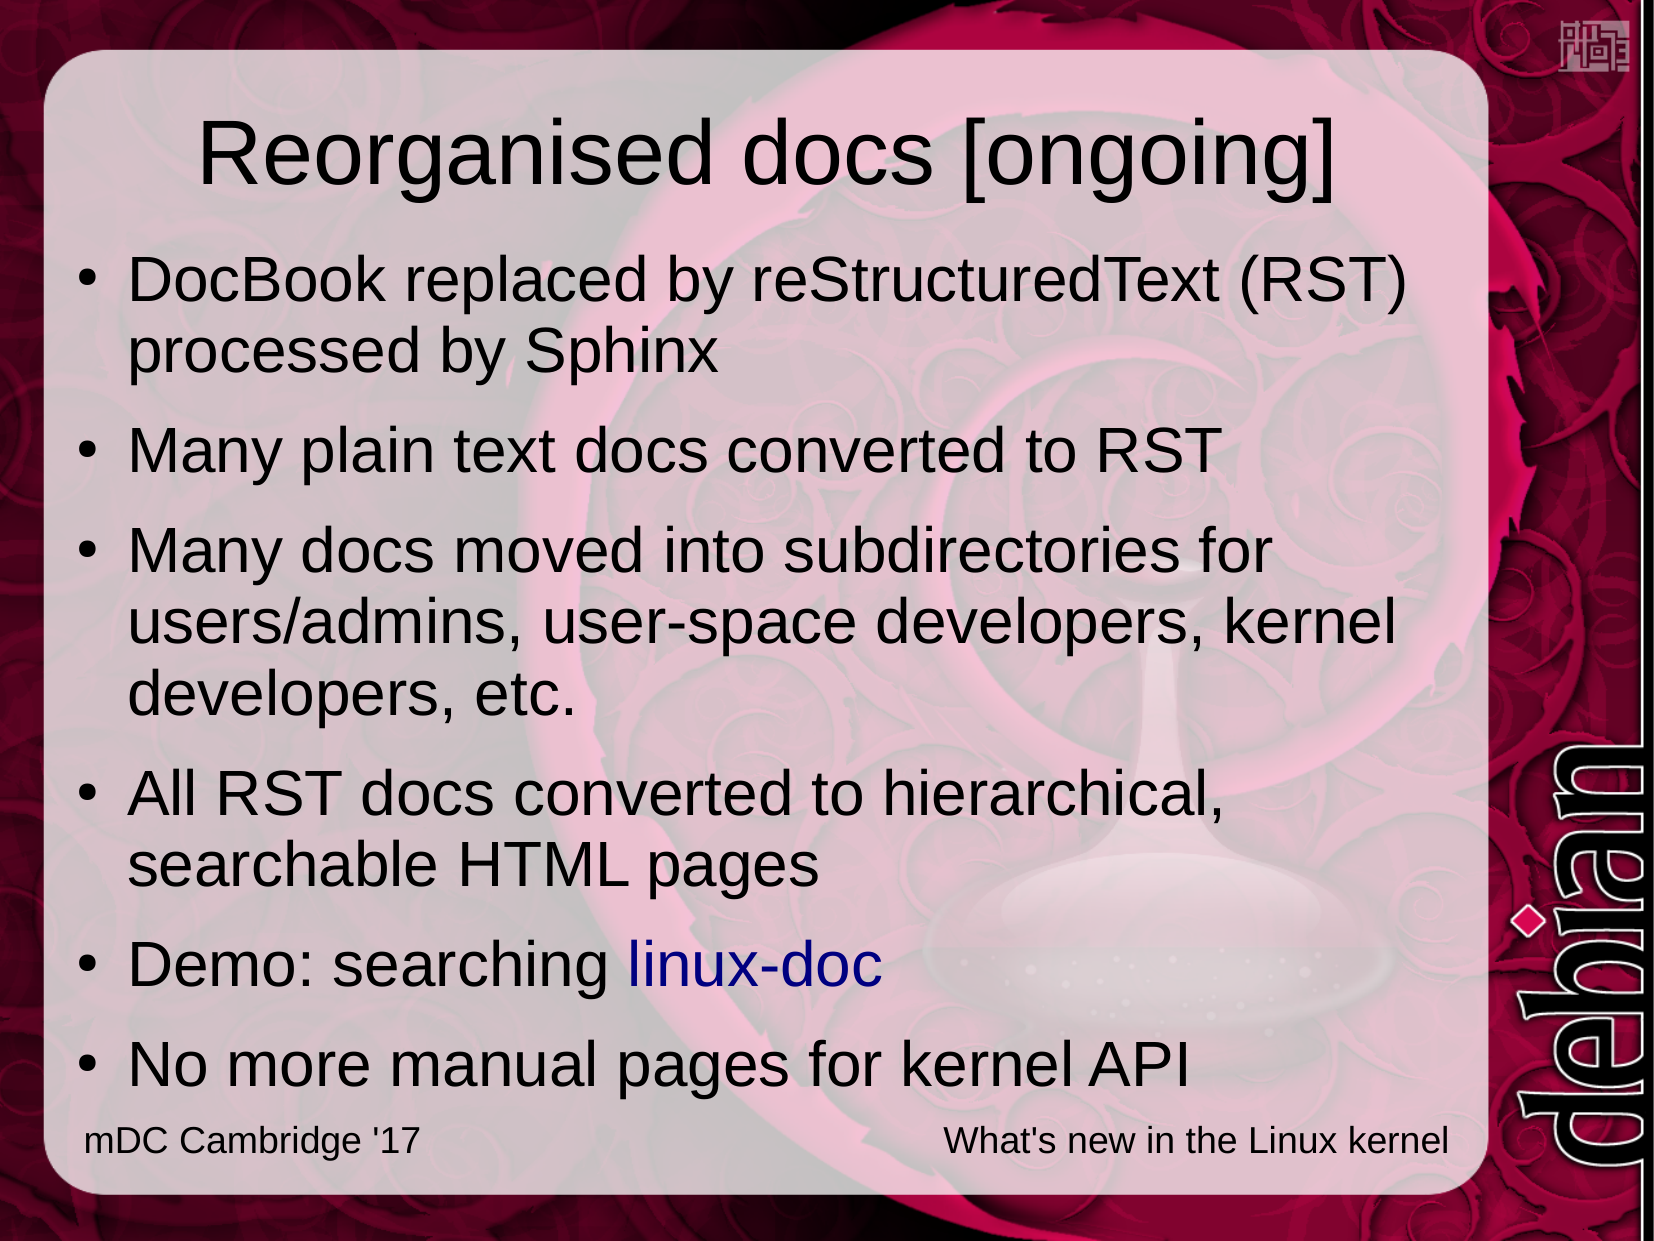

# Reorganised docs [ongoing]
DocBook replaced by reStructuredText (RST) processed by Sphinx
Many plain text docs converted to RST
Many docs moved into subdirectories for users/admins, user-space developers, kernel developers, etc.
All RST docs converted to hierarchical, searchable HTML pages
Demo: searching linux-doc
No more manual pages for kernel API